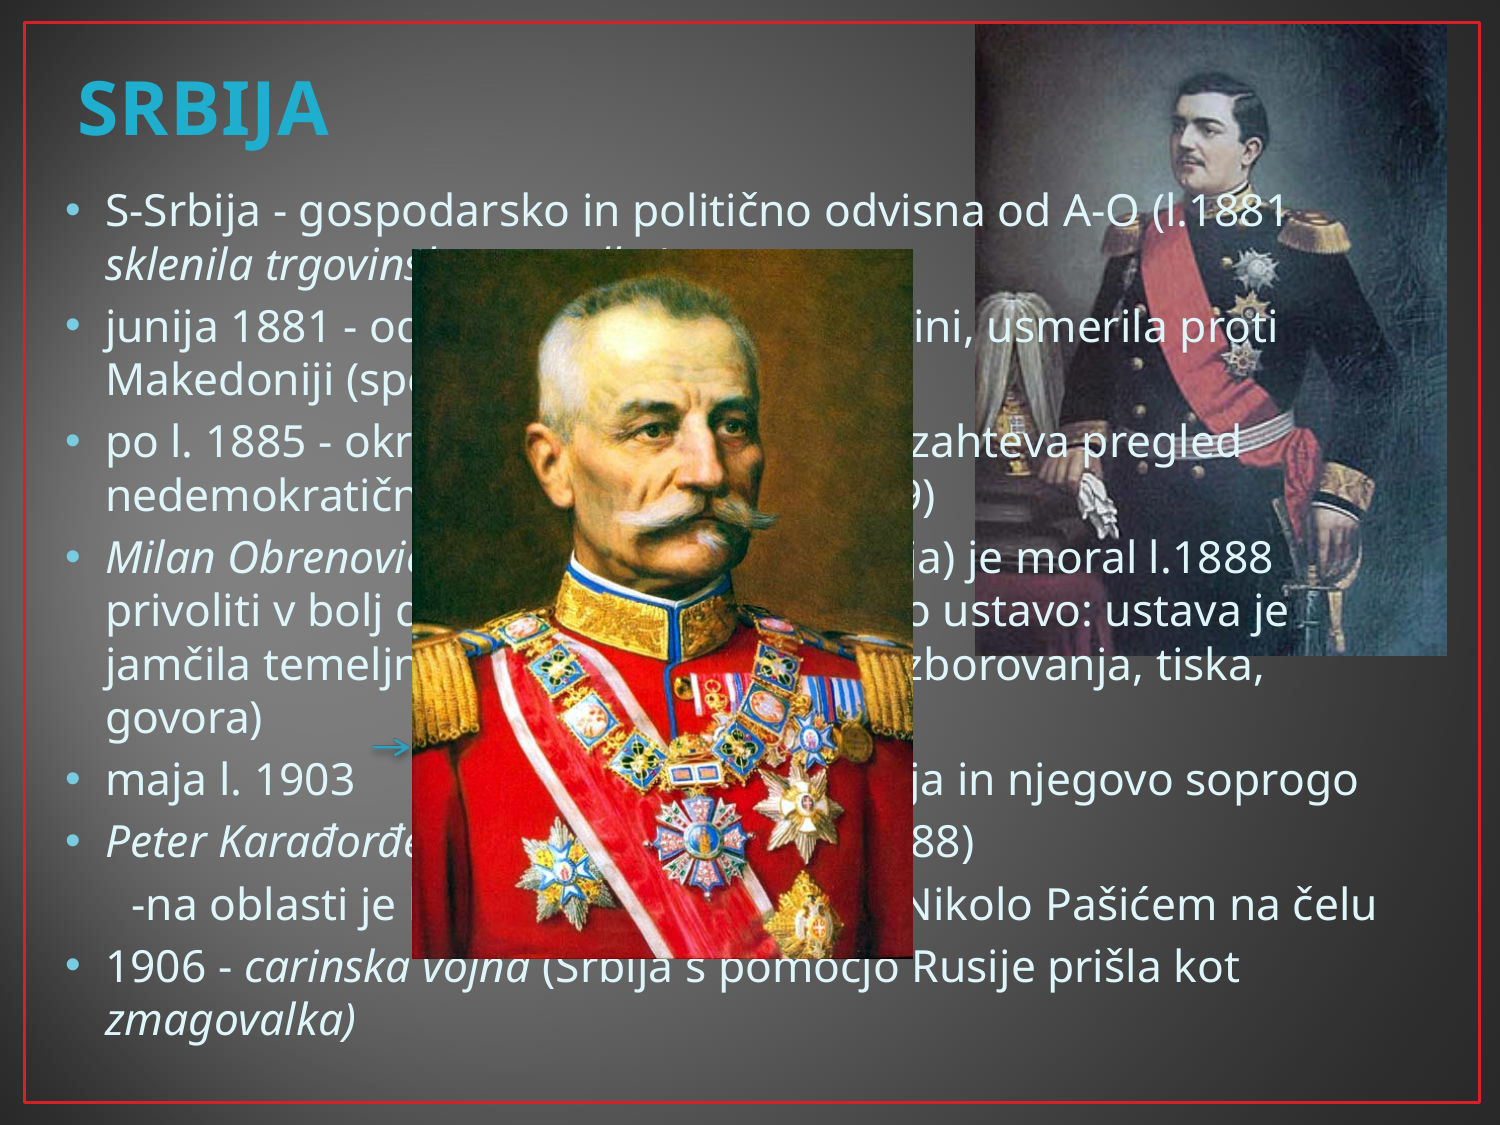

# SRBIJA
S-Srbija - gospodarsko in politično odvisna od A-O (l.1881 sklenila trgovinska pogodba)
junija 1881 - odrekla Bosni in Hercegovini, usmerila proti Makedoniji (spora z Bolgarijo)
po l. 1885 - okrepila radikalna stranka (zahteva pregled nedemokratične srbske ustave iz l.1869)
Milan Obrenović (l.1882 razglasil za kralja) je moral l.1888 privoliti v bolj demokratično in liberalno ustavo: ustava je jamčila temeljne državljanske pravice (zborovanja, tiska, govora)
maja l. 1903 Črna roka - umorila kralja in njegovo soprogo
Peter Karađorđević (uvedel ustavo iz .1888)
	-na oblasti je bila radikalna stranka z Nikolo Pašićem na čelu
1906 - carinska vojna (Srbija s pomočjo Rusije prišla kot zmagovalka)